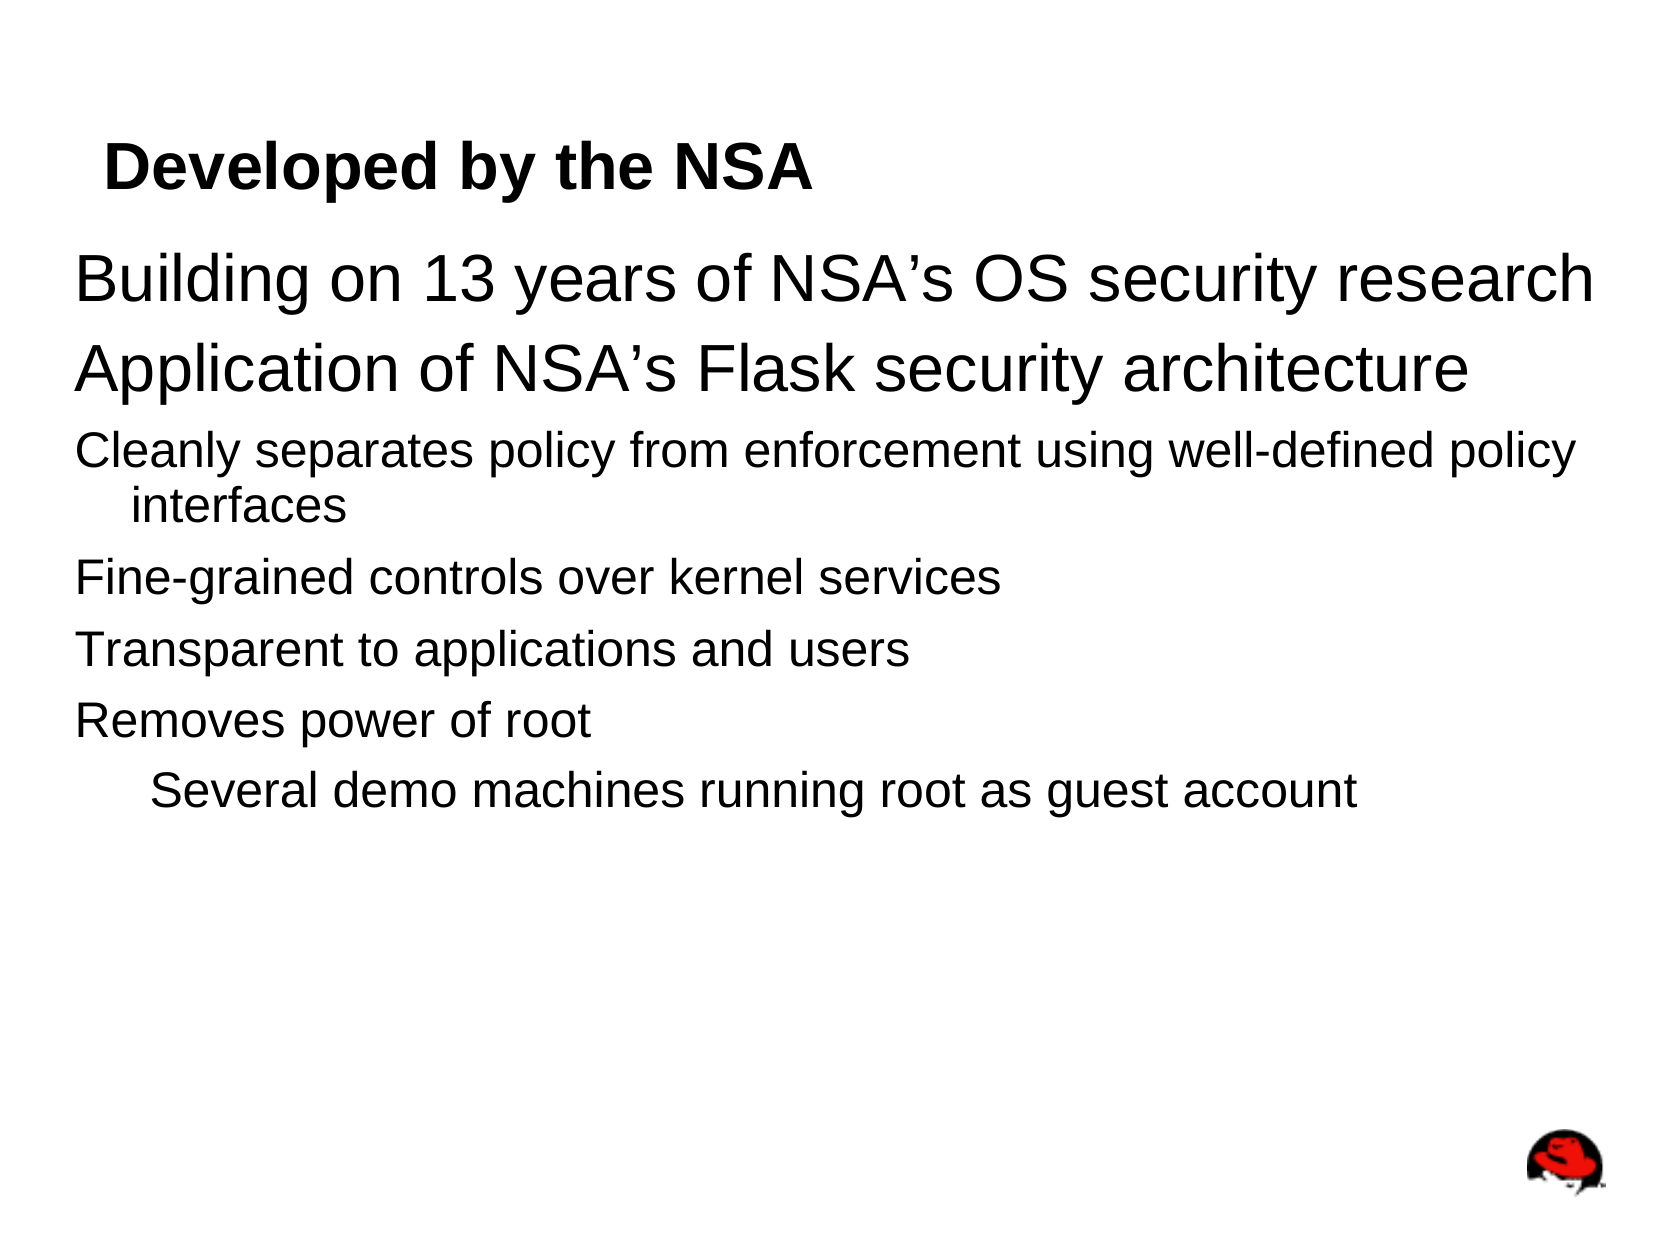

# Developed by the NSA
Building on 13 years of NSA’s OS security research
Application of NSA’s Flask security architecture
Cleanly separates policy from enforcement using well-defined policy interfaces
Fine-grained controls over kernel services
Transparent to applications and users
Removes power of root
Several demo machines running root as guest account